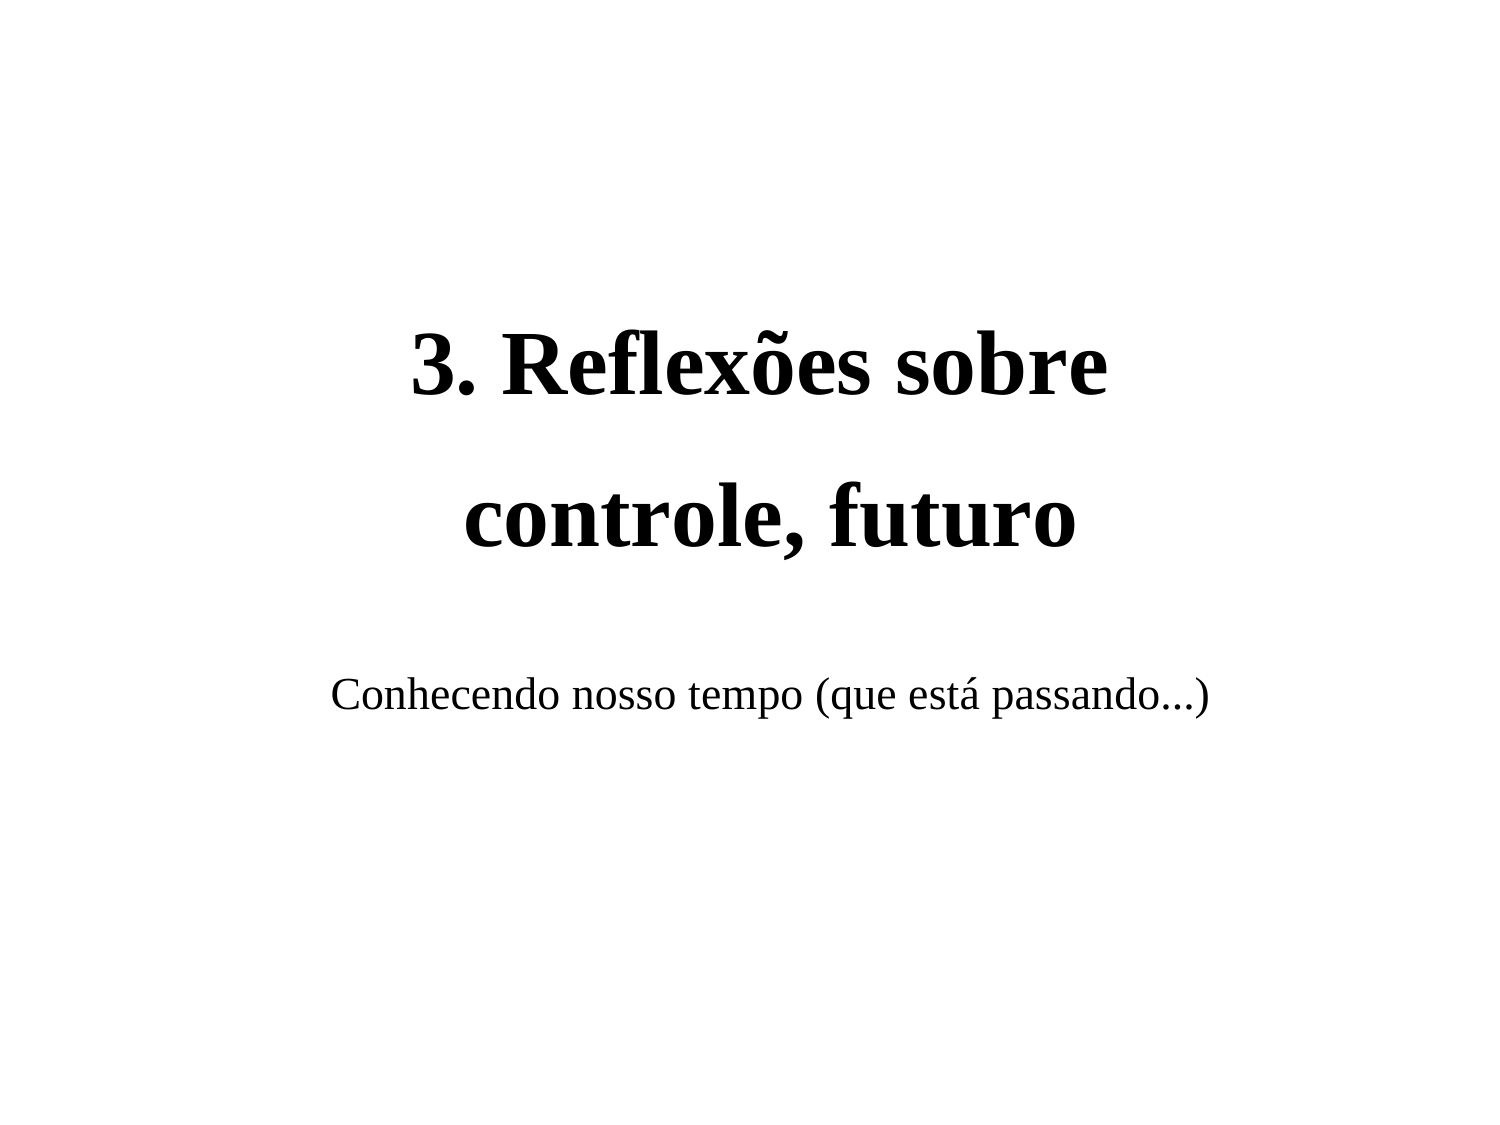

# 3. Reflexões sobre controle, futuro Conhecendo nosso tempo (que está passando...)